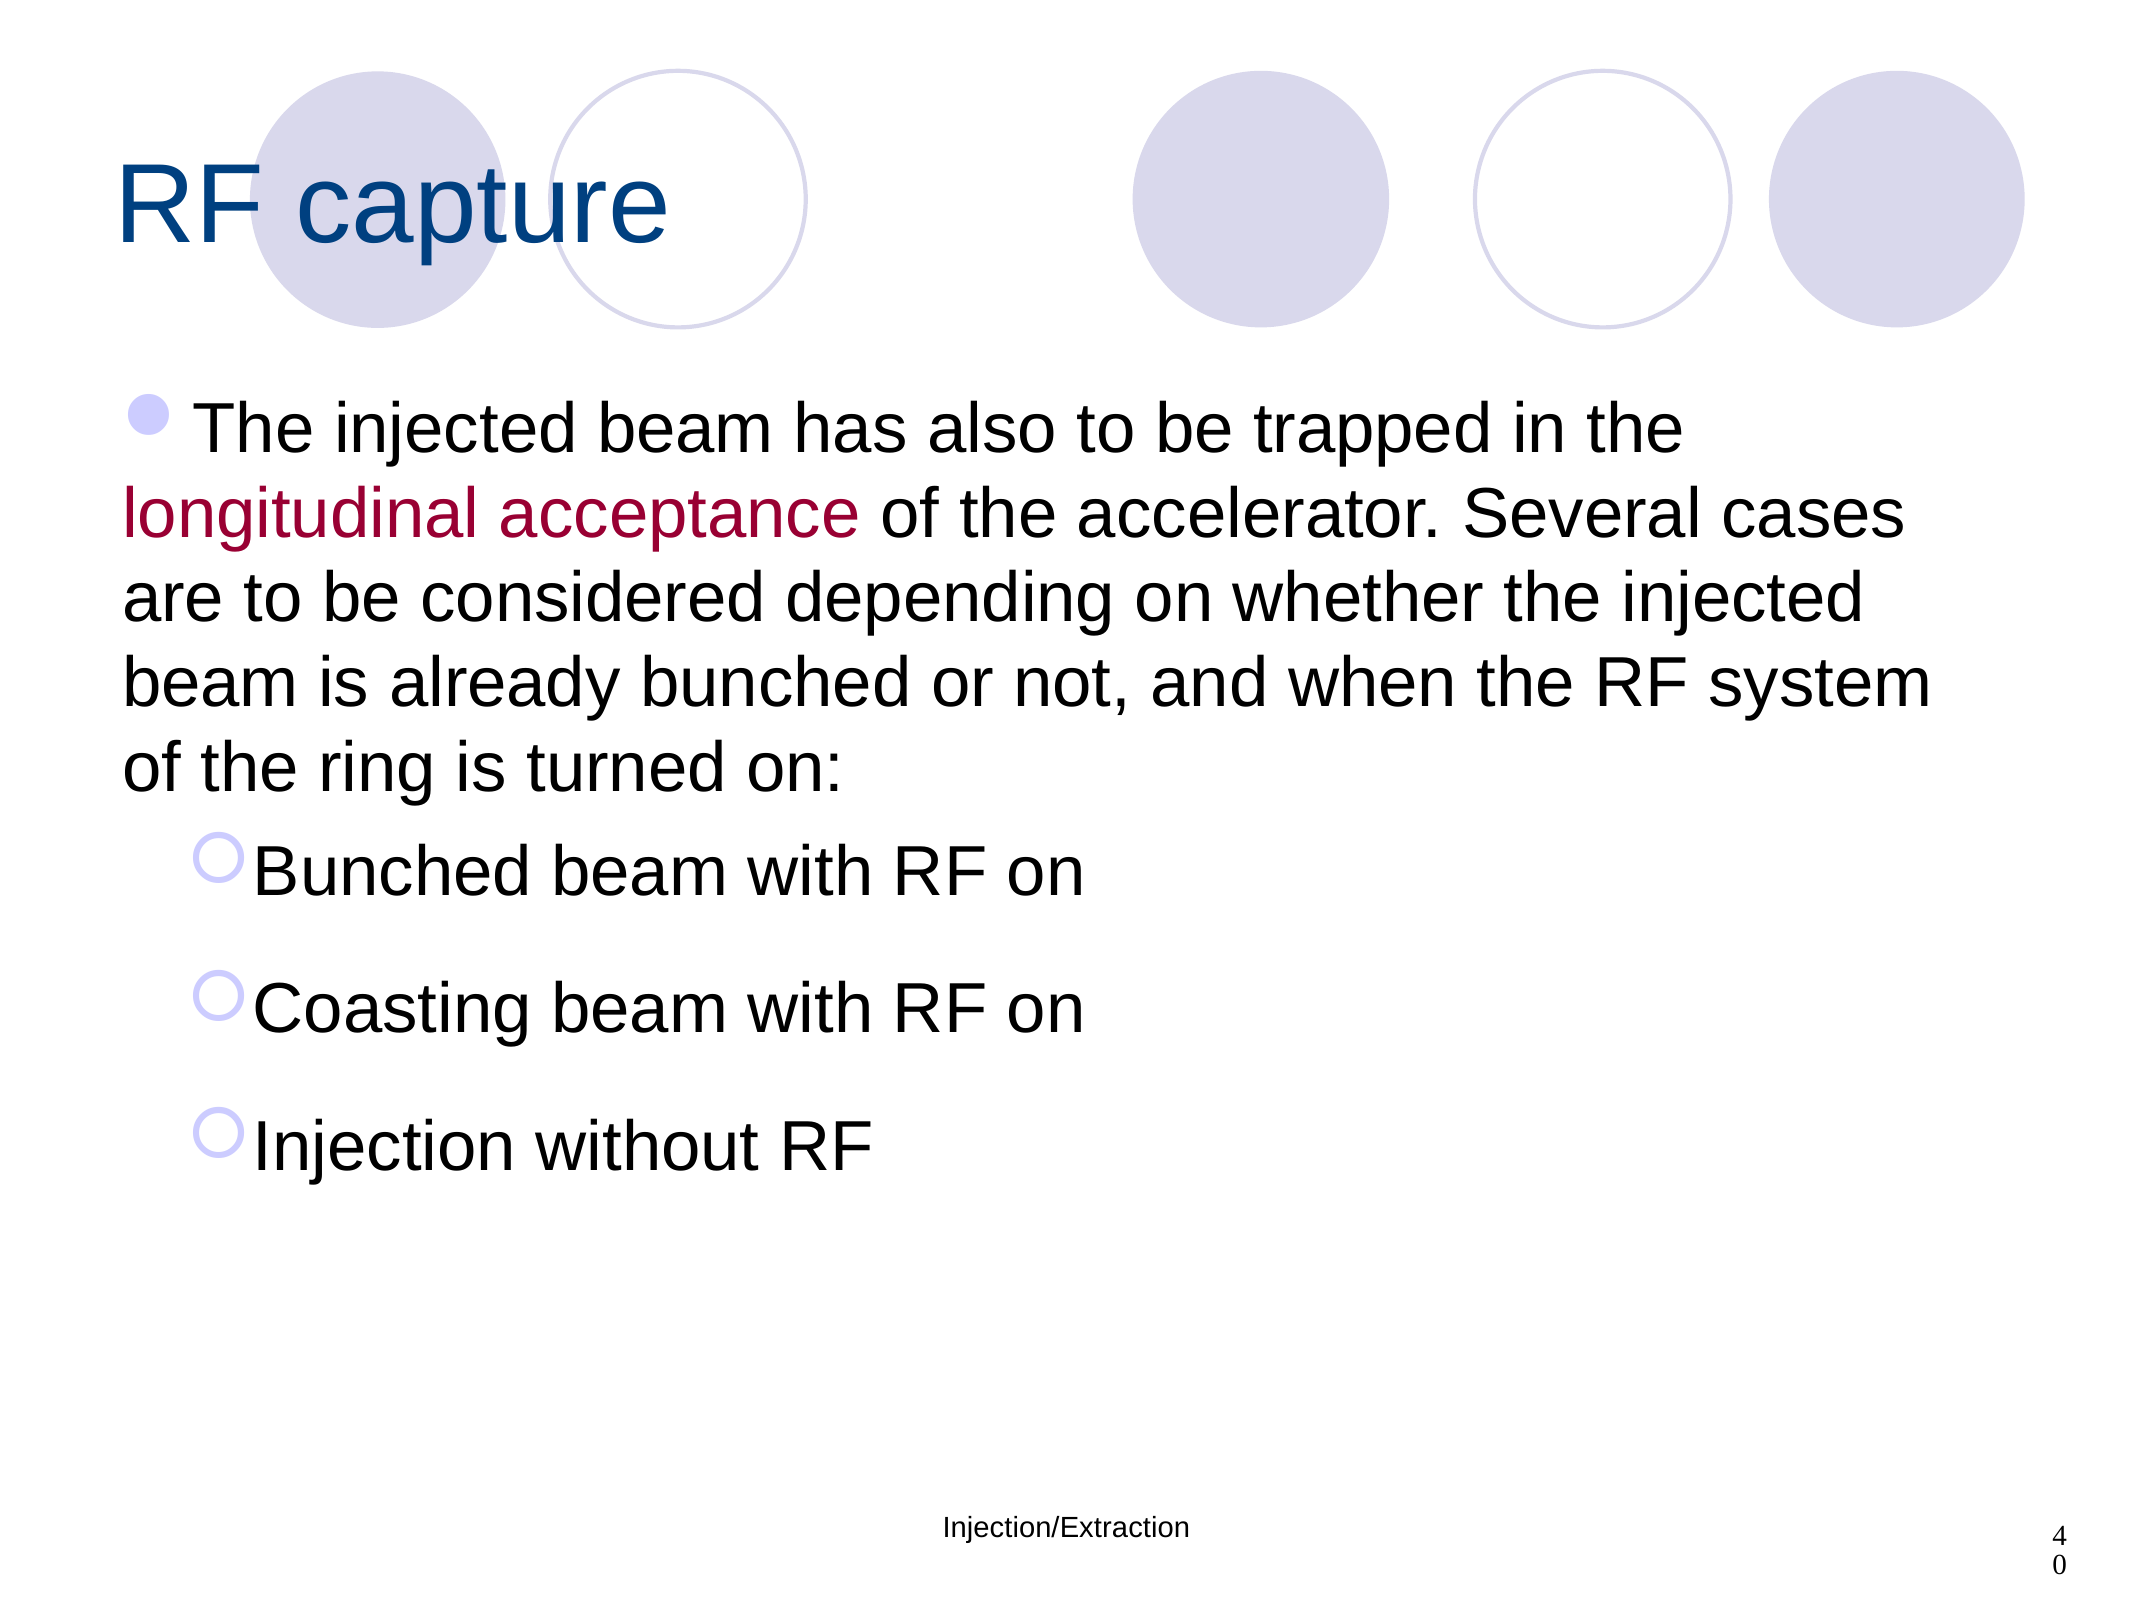

# RF capture
The injected beam has also to be trapped in the longitudinal acceptance of the accelerator. Several cases are to be considered depending on whether the injected beam is already bunched or not, and when the RF system of the ring is turned on:
Bunched beam with RF on
Coasting beam with RF on
Injection without RF
40